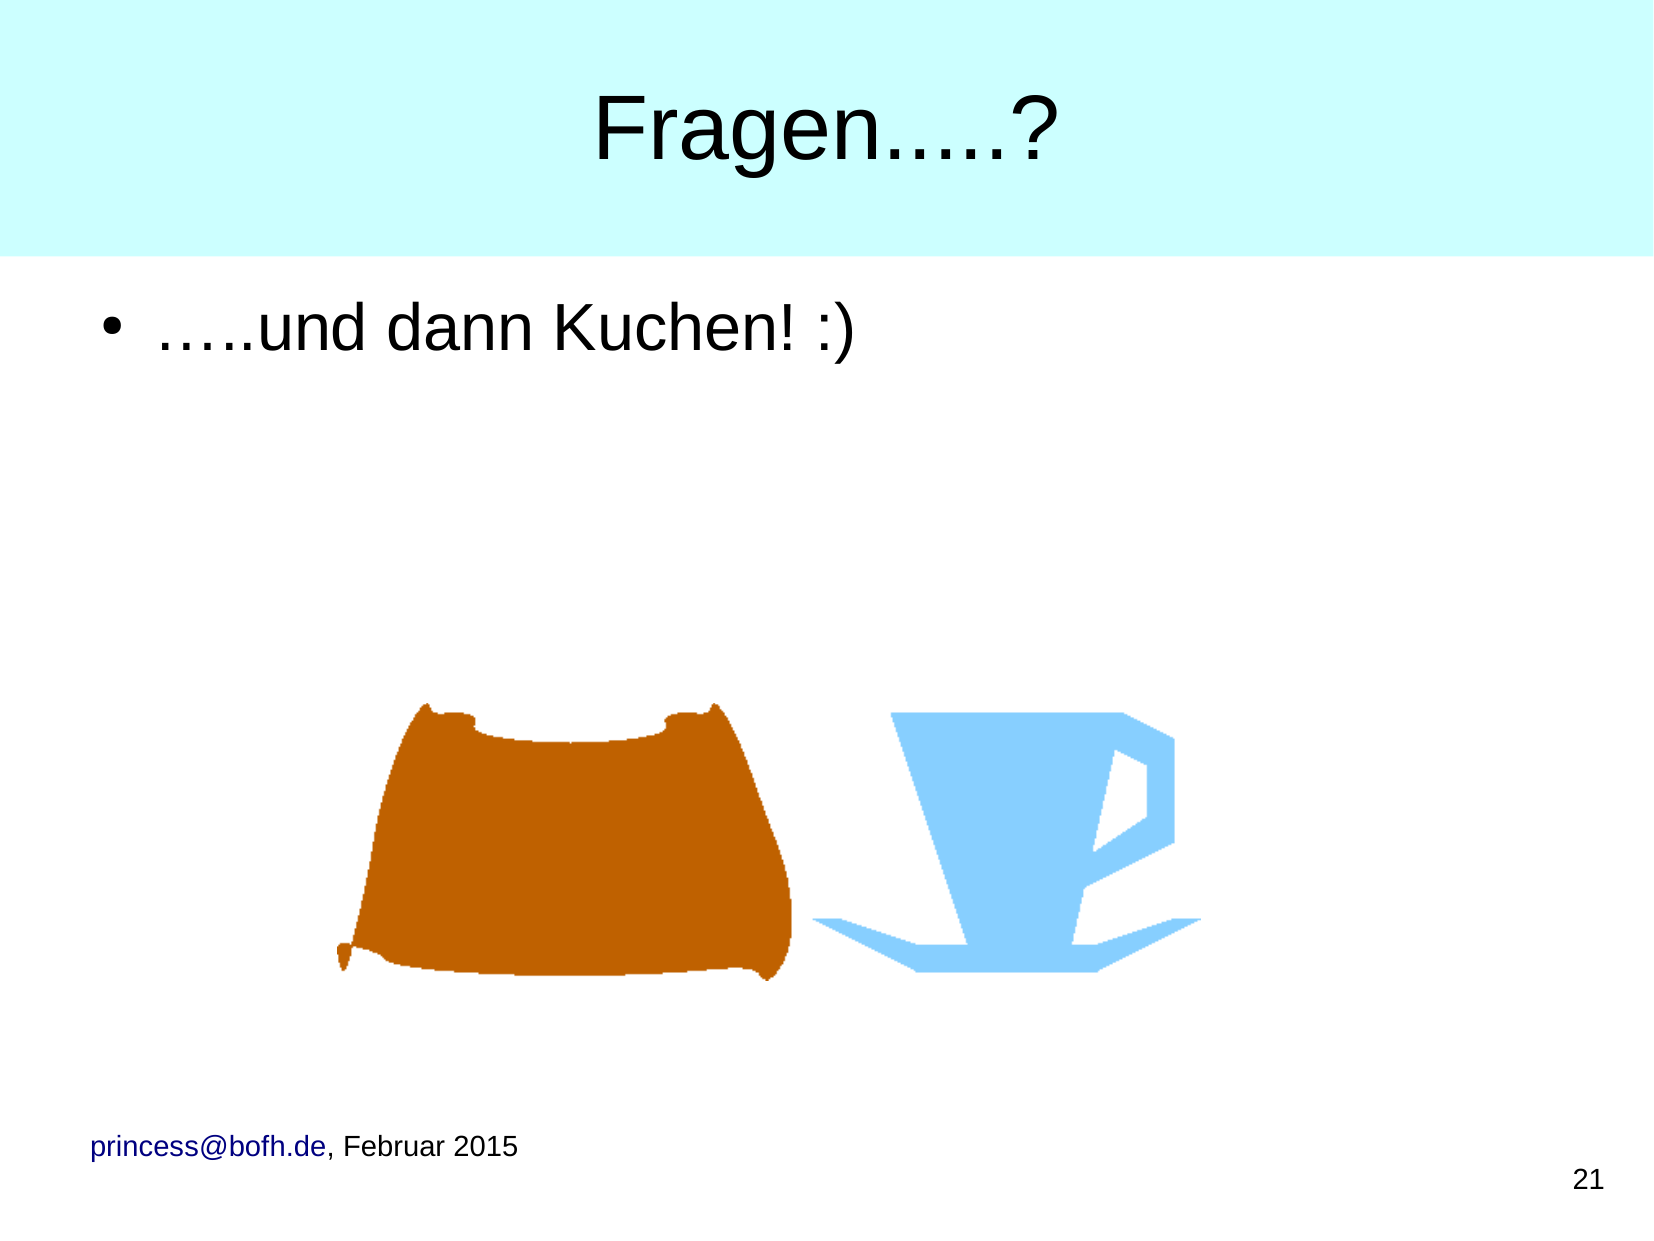

# Fragen.....?
…..und dann Kuchen! :)
Andi @ Furtwangen 2015